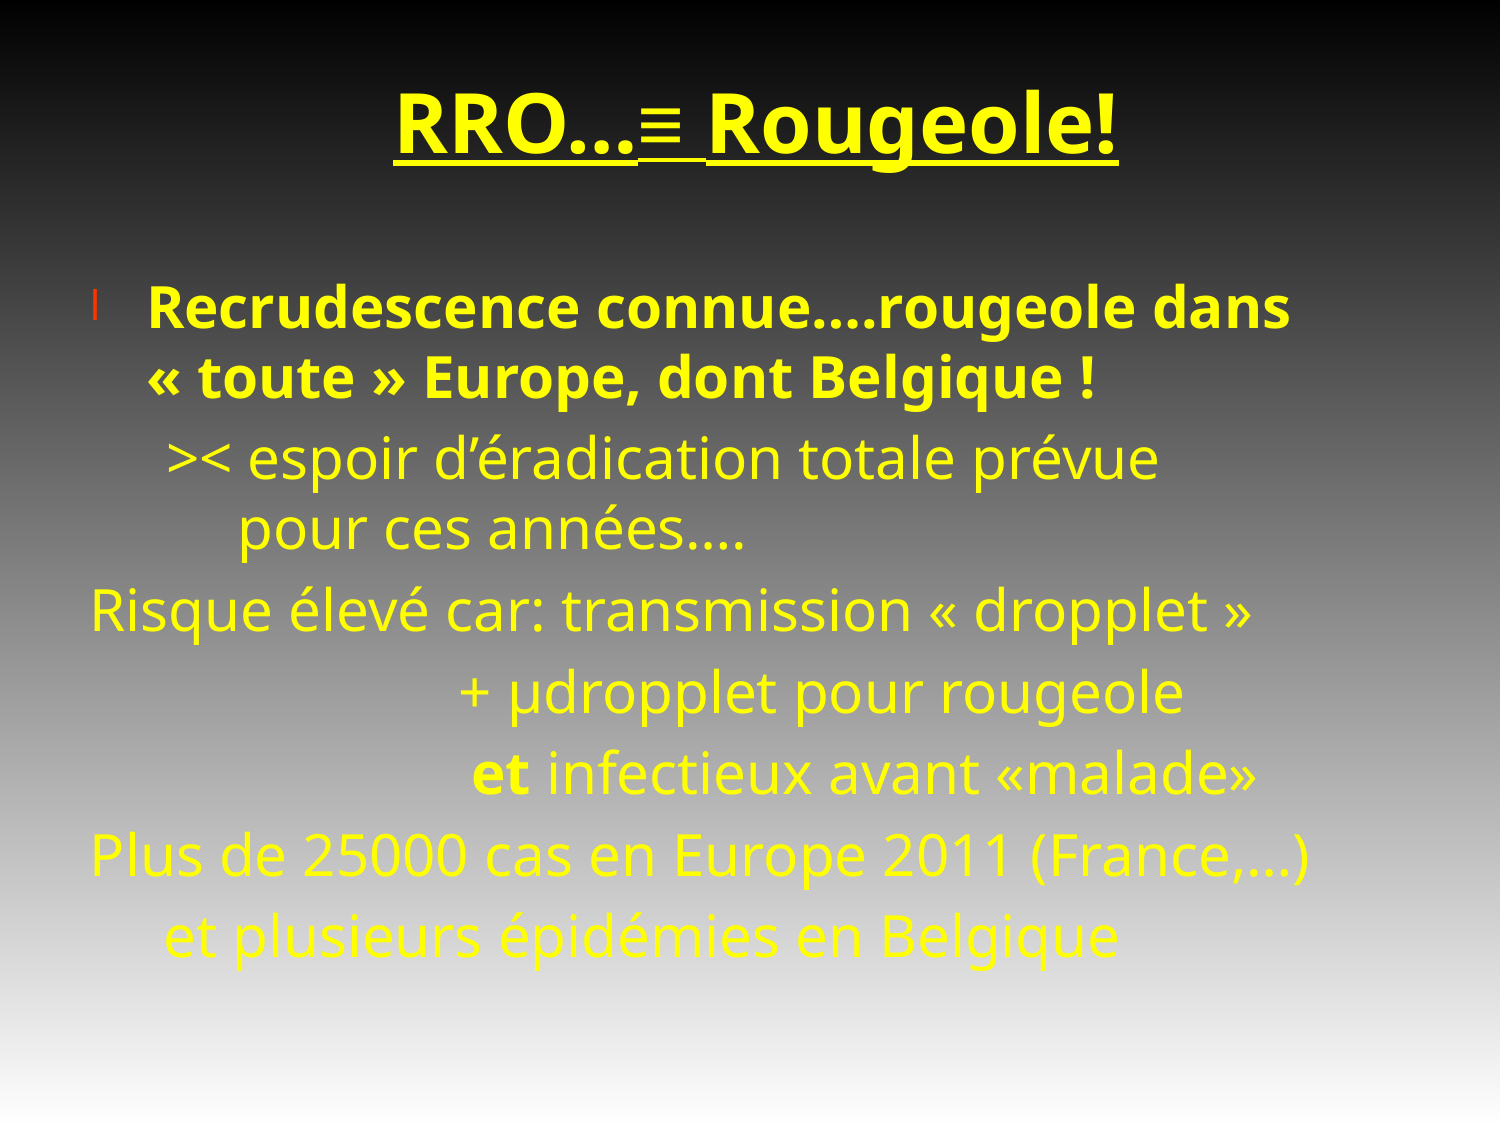

# RRO…≡ Rougeole!
Recrudescence connue….rougeole dans 	« toute » Europe, dont Belgique !
 >< espoir d’éradication totale prévue 					pour ces années….
Risque élevé car: transmission « dropplet »
 	+ µdropplet pour rougeole
 et infectieux avant «malade»
Plus de 25000 cas en Europe 2011 (France,…)
	et plusieurs épidémies en Belgique